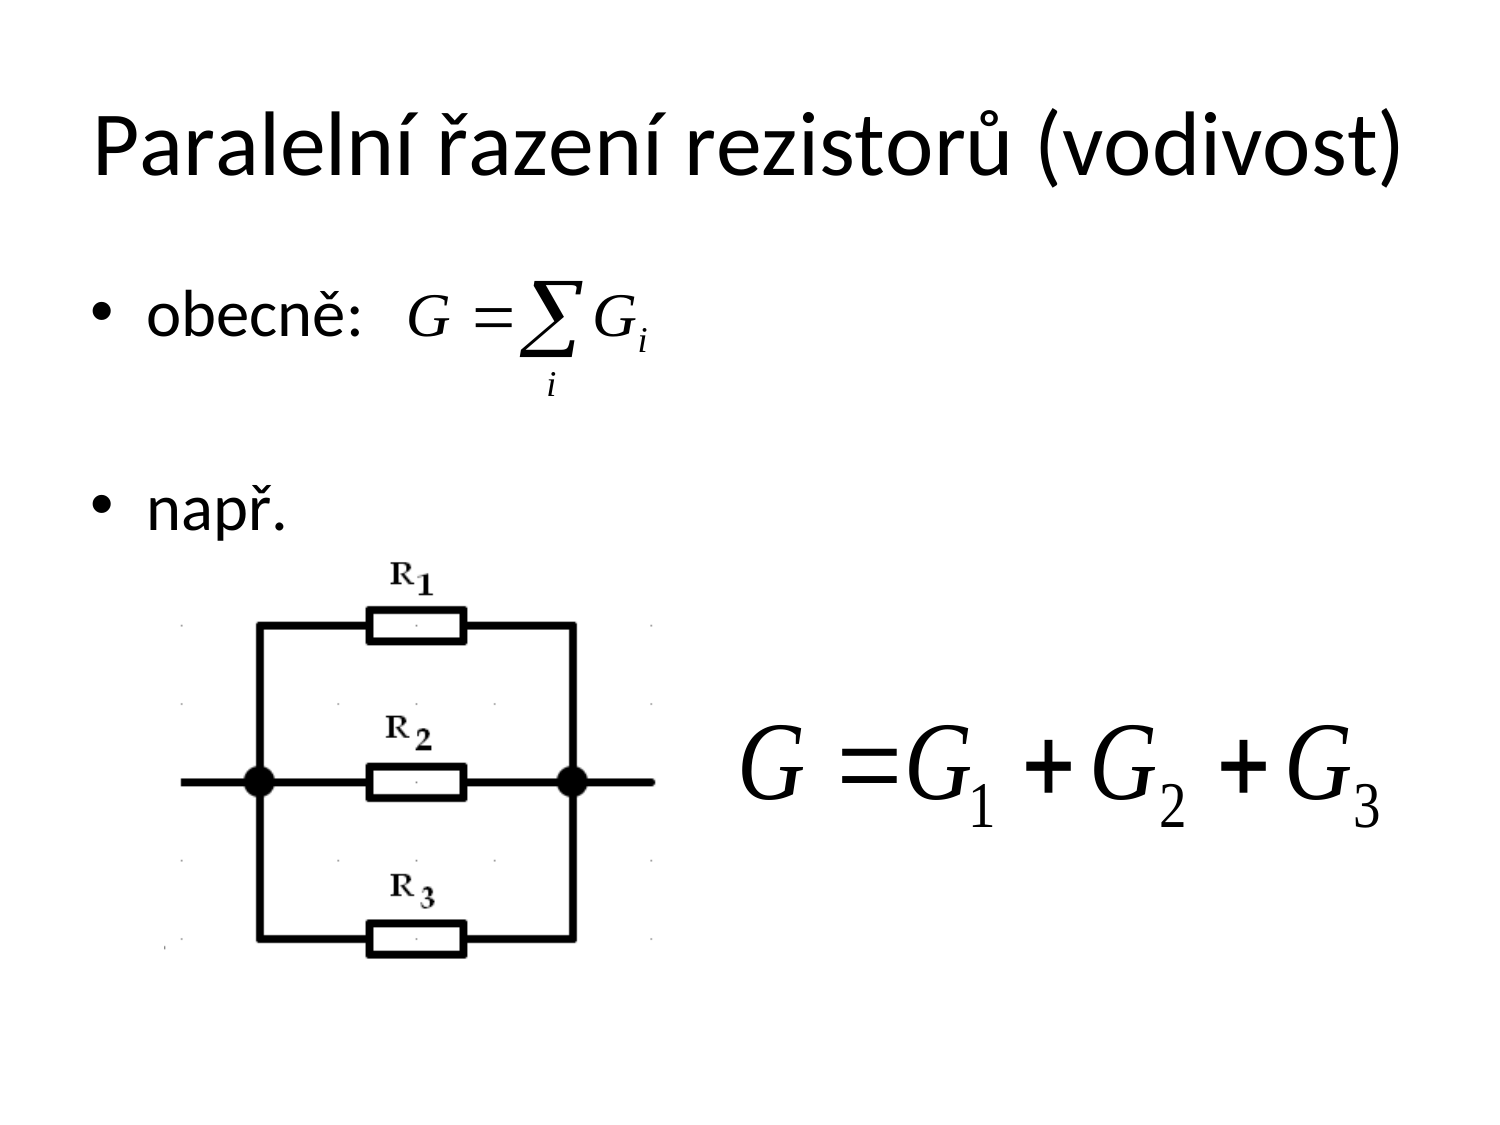

# Paralelní řazení rezistorů (vodivost)
obecně:
např.